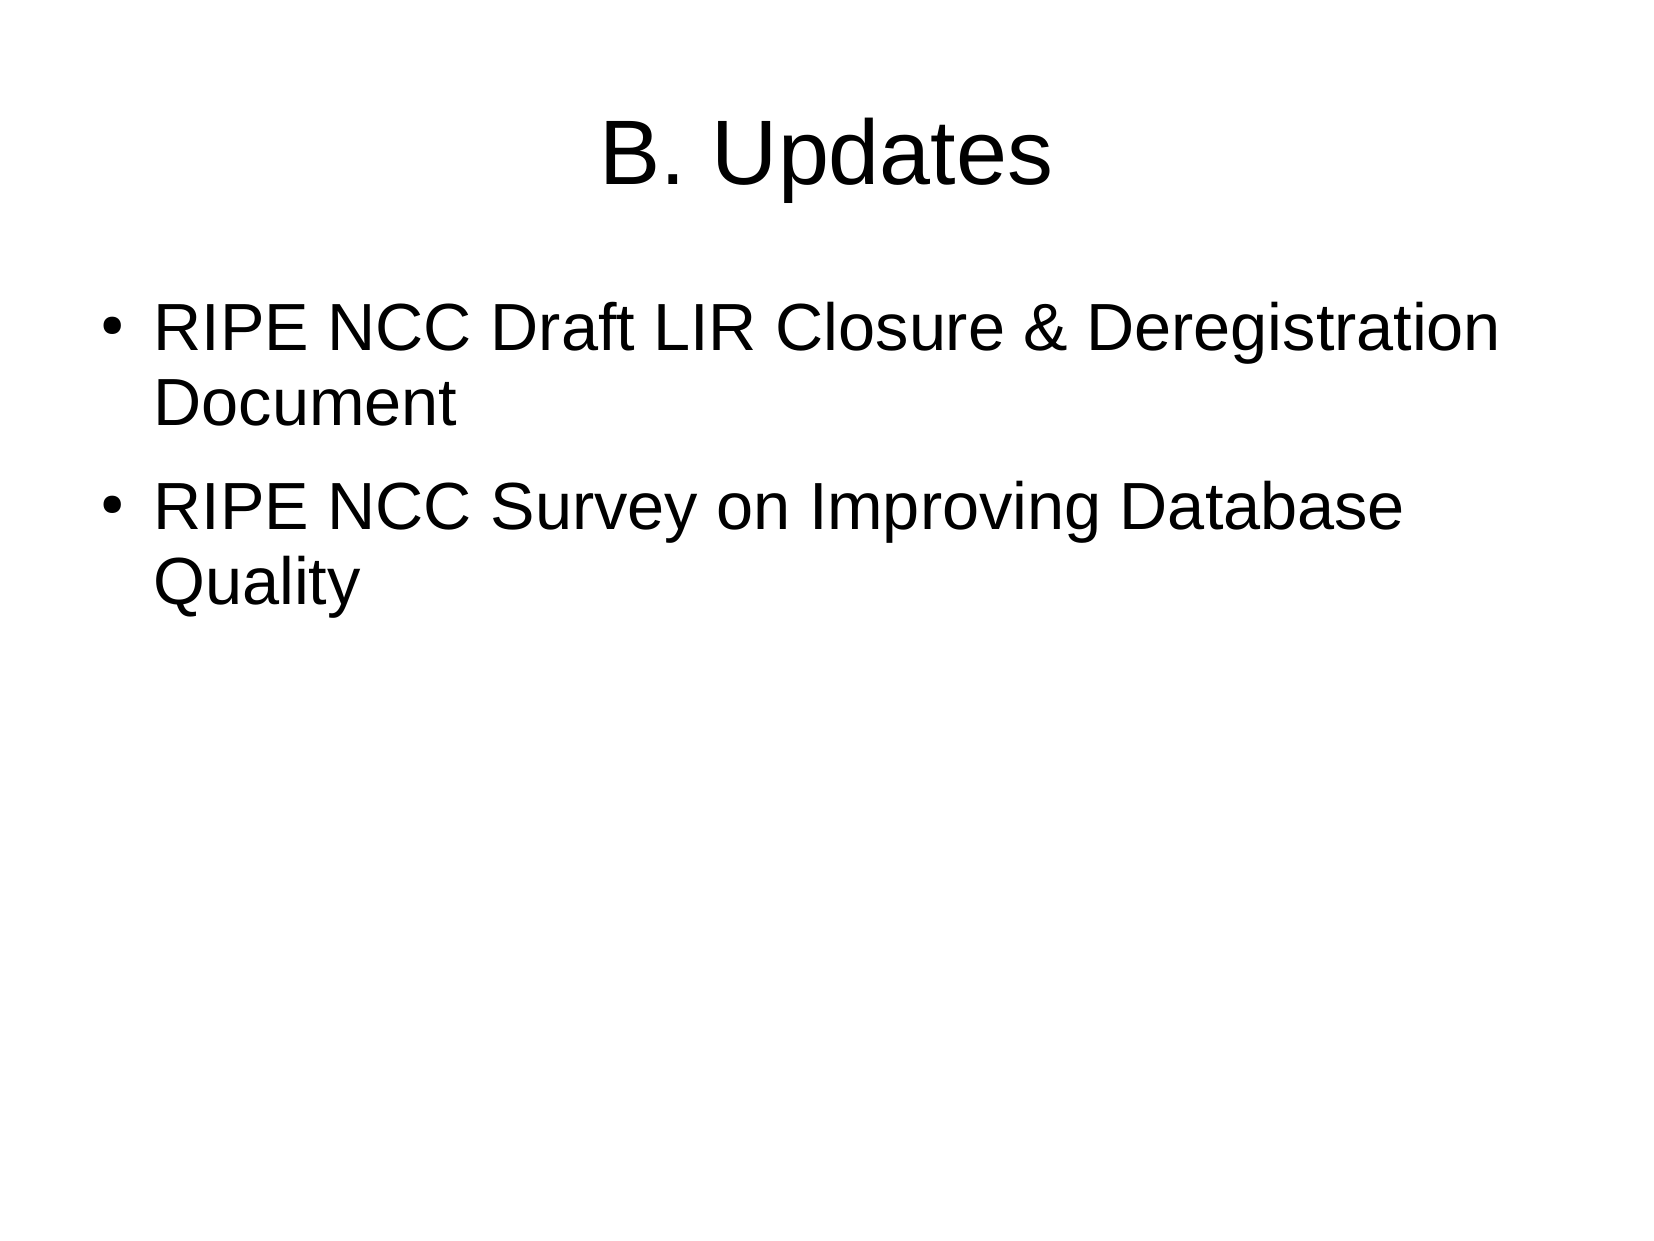

# B. Updates
RIPE NCC Draft LIR Closure & Deregistration Document
RIPE NCC Survey on Improving Database Quality